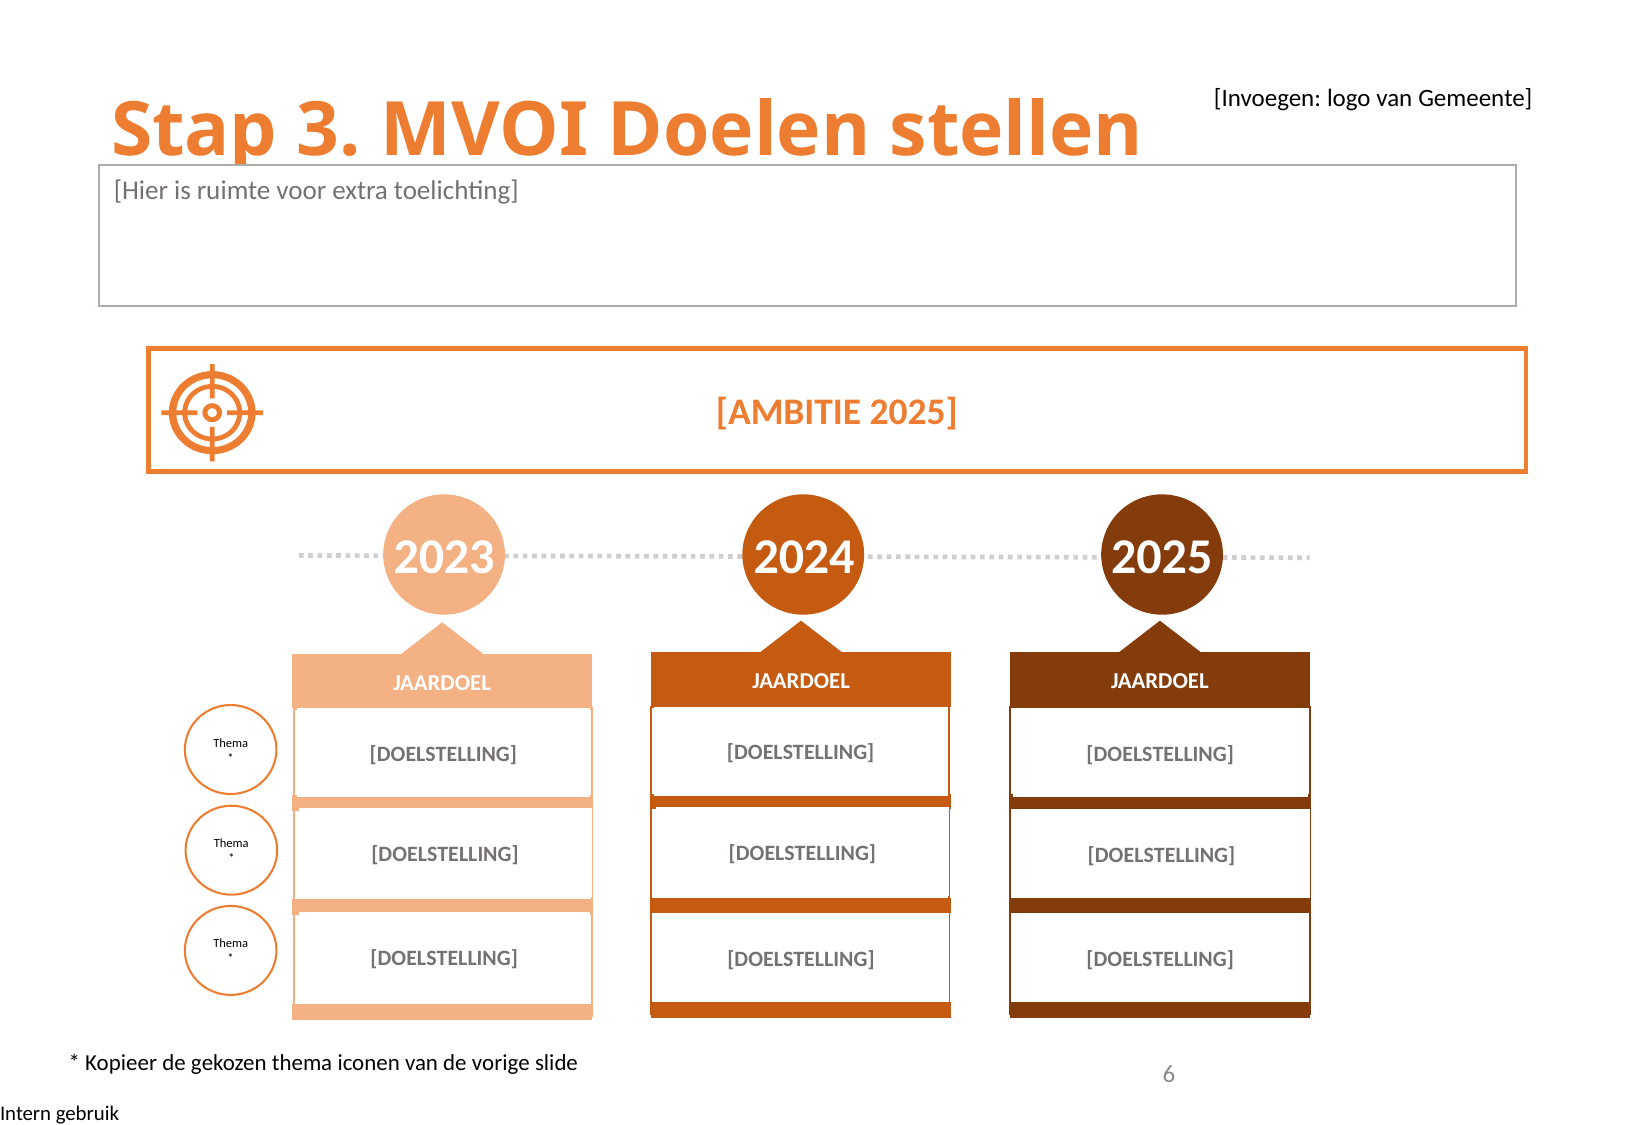

Stap 3. MVOI Doelen stellen
[Invoegen: logo van Gemeente]
[Hier is ruimte voor extra toelichting]
[AMBITIE 2025]
2023
2024
2025
JAARDOEL
JAARDOEL
JAARDOEL
Thema*
[DOELSTELLING]
[DOELSTELLING]
[DOELSTELLING]
Thema*
[DOELSTELLING]
[DOELSTELLING]
[DOELSTELLING]
Thema*
[DOELSTELLING]
[DOELSTELLING]
[DOELSTELLING]
* Kopieer de gekozen thema iconen van de vorige slide